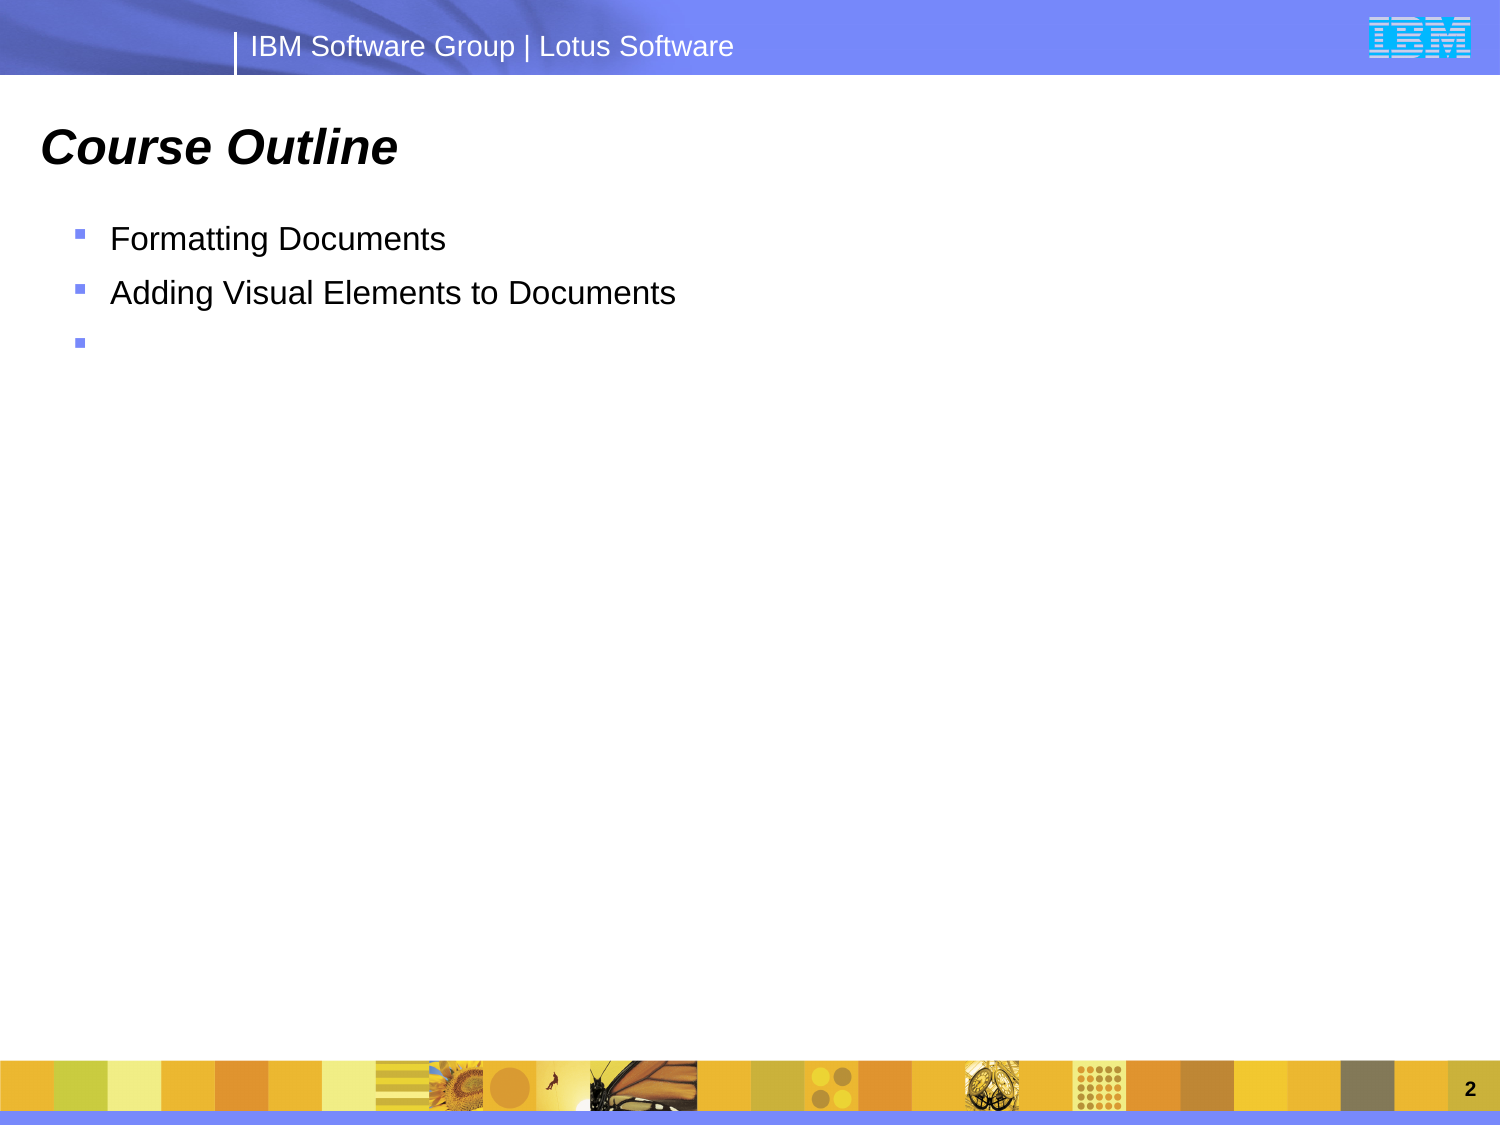

# Course Outline
Formatting Documents
Adding Visual Elements to Documents
2